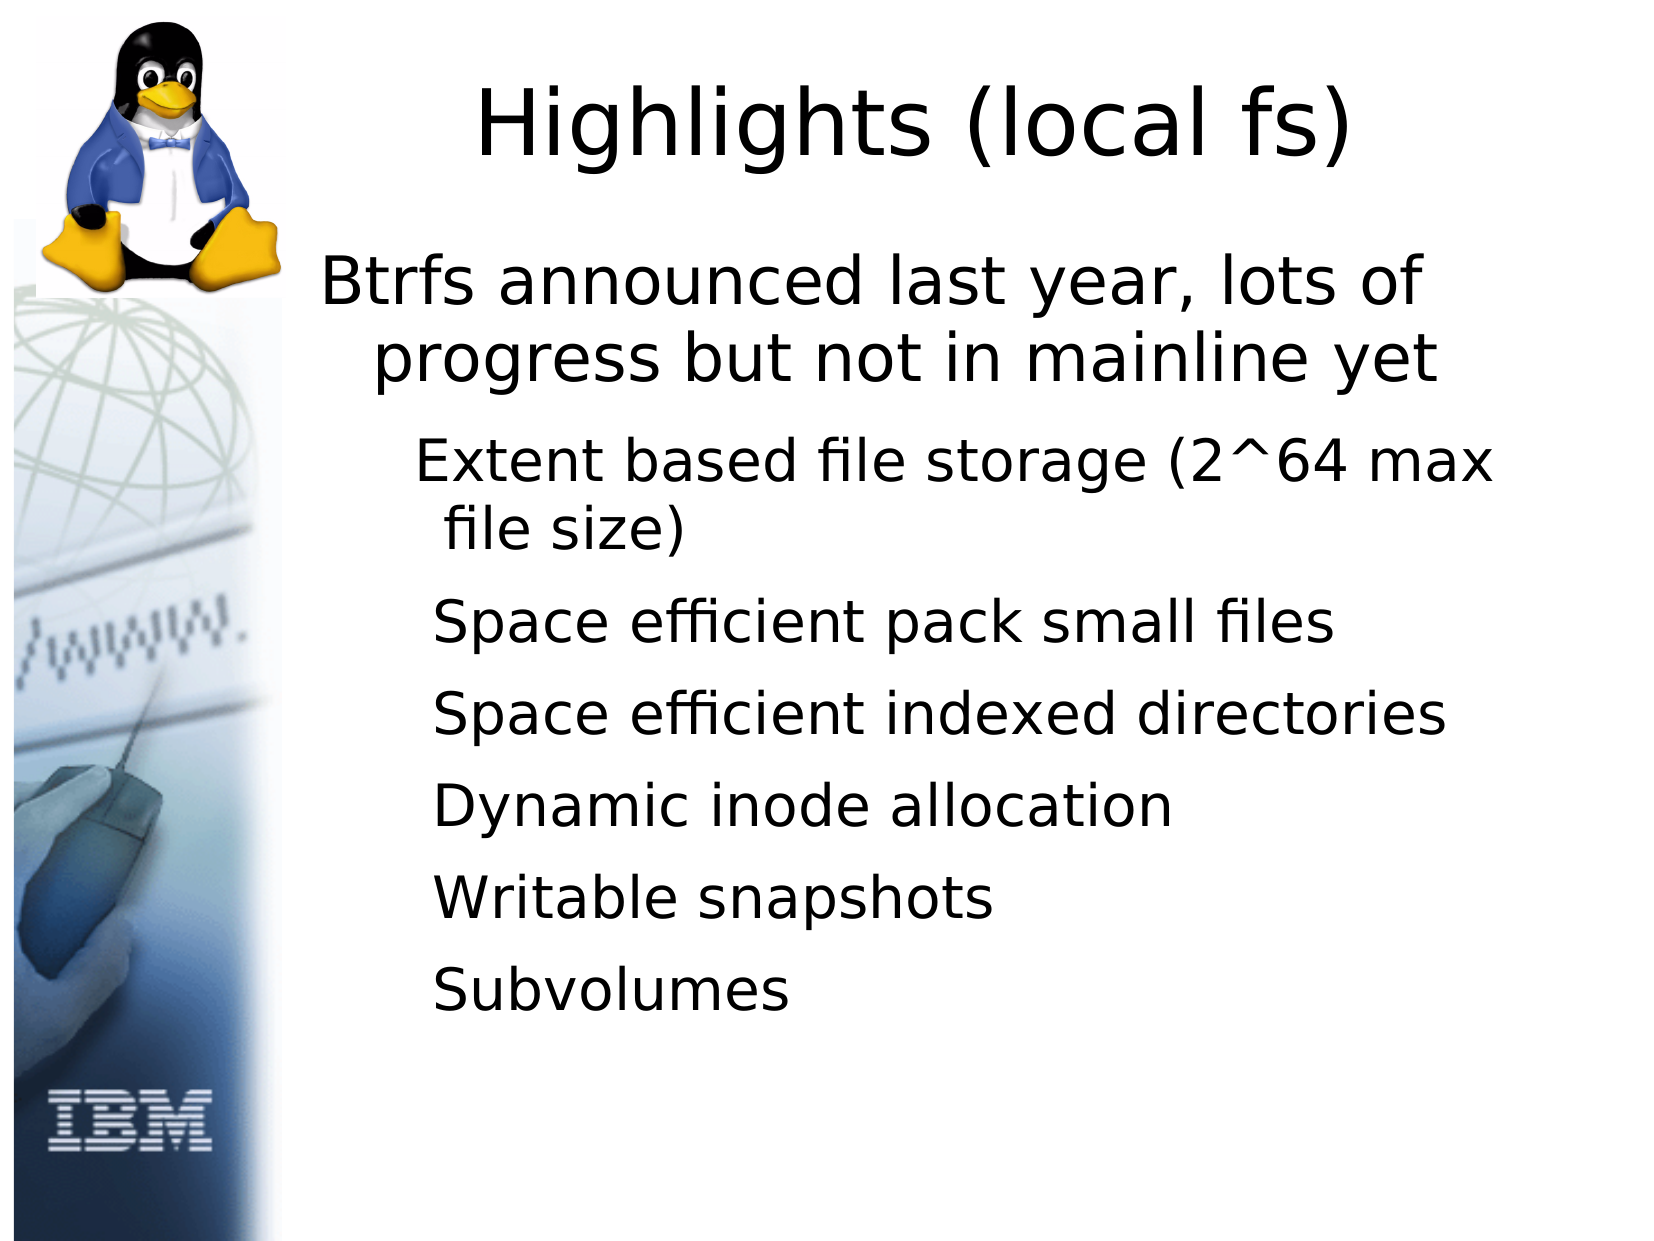

# Highlights (local fs)
Btrfs announced last year, lots of progress but not in mainline yet
 Extent based file storage (2^64 max file size)
 Space efficient pack small files
 Space efficient indexed directories
 Dynamic inode allocation
 Writable snapshots
 Subvolumes